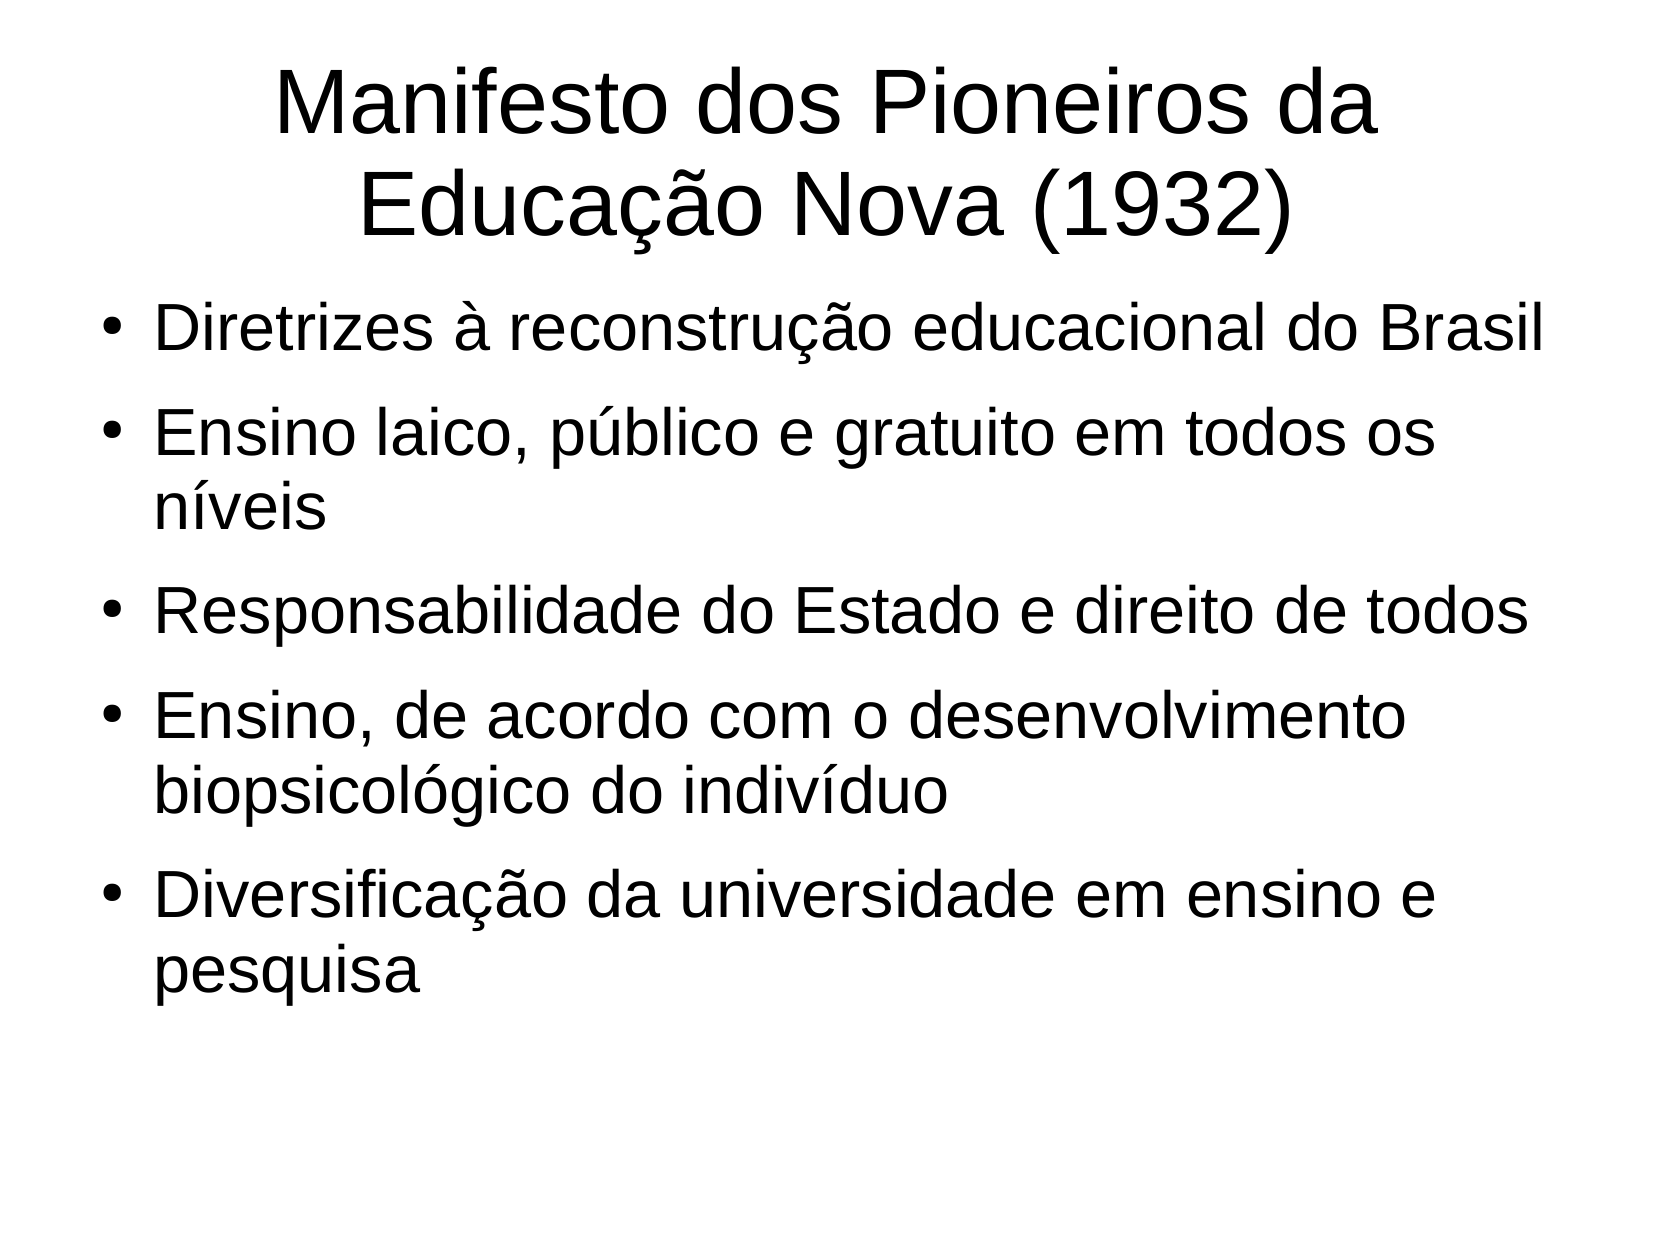

# Manifesto dos Pioneiros da Educação Nova (1932)
Diretrizes à reconstrução educacional do Brasil
Ensino laico, público e gratuito em todos os níveis
Responsabilidade do Estado e direito de todos
Ensino, de acordo com o desenvolvimento biopsicológico do indivíduo
Diversificação da universidade em ensino e pesquisa